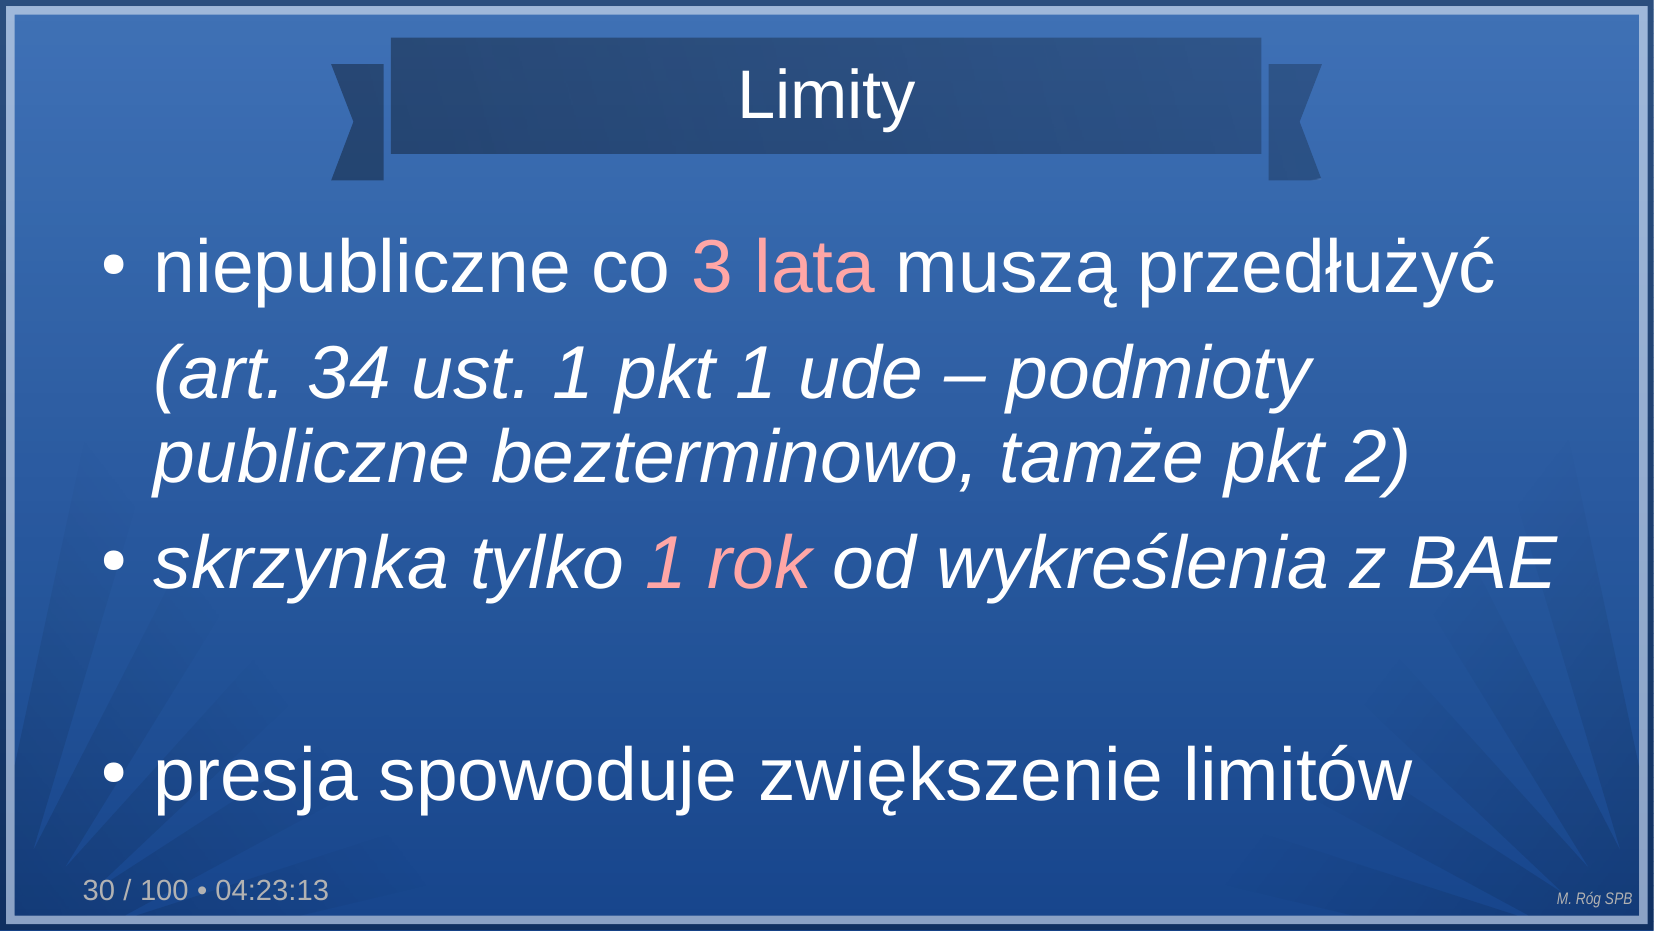

# Limity
niepubliczne co 3 lata muszą przedłużyć
(art. 34 ust. 1 pkt 1 ude – podmioty publiczne bezterminowo, tamże pkt 2)
skrzynka tylko 1 rok od wykreślenia z BAE
presja spowoduje zwiększenie limitów